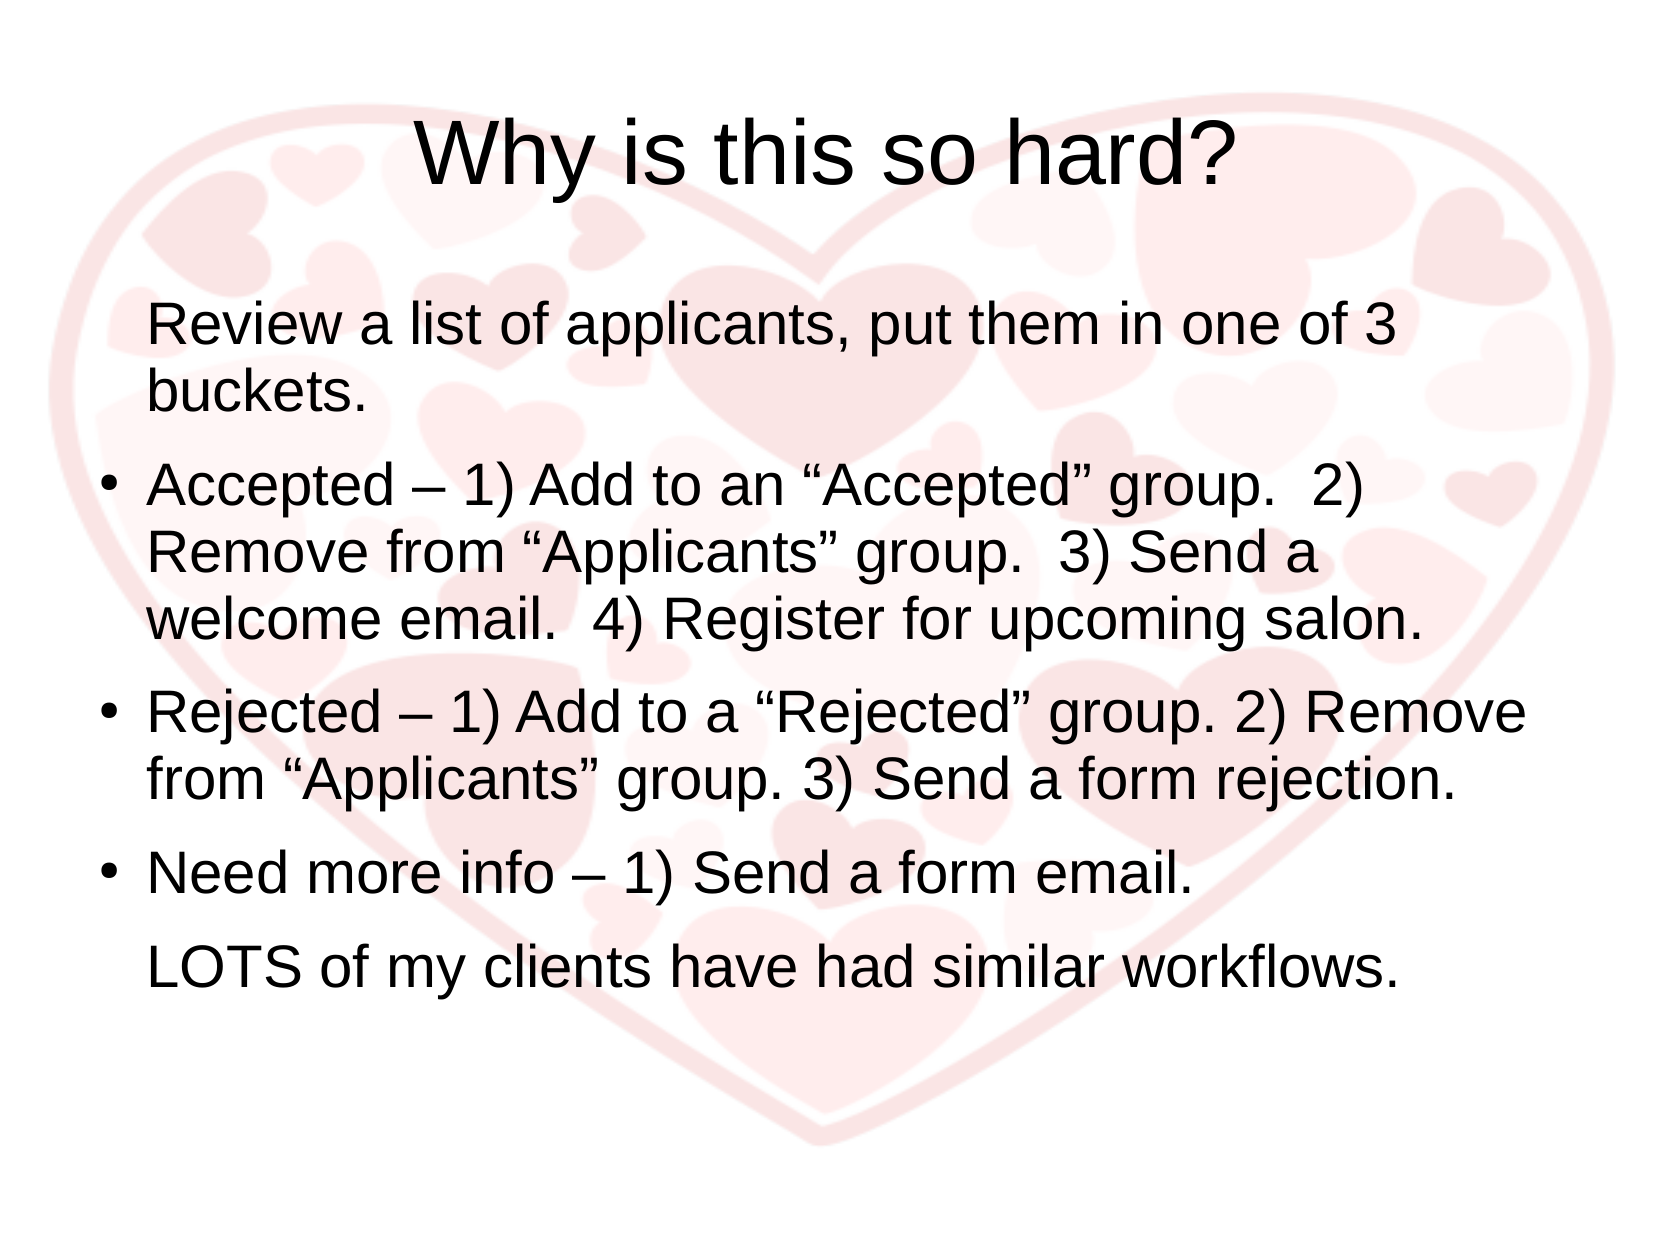

# Why is this so hard?
Review a list of applicants, put them in one of 3 buckets.
Accepted – 1) Add to an “Accepted” group. 2) Remove from “Applicants” group. 3) Send a welcome email. 4) Register for upcoming salon.
Rejected – 1) Add to a “Rejected” group. 2) Remove from “Applicants” group. 3) Send a form rejection.
Need more info – 1) Send a form email.
LOTS of my clients have had similar workflows.